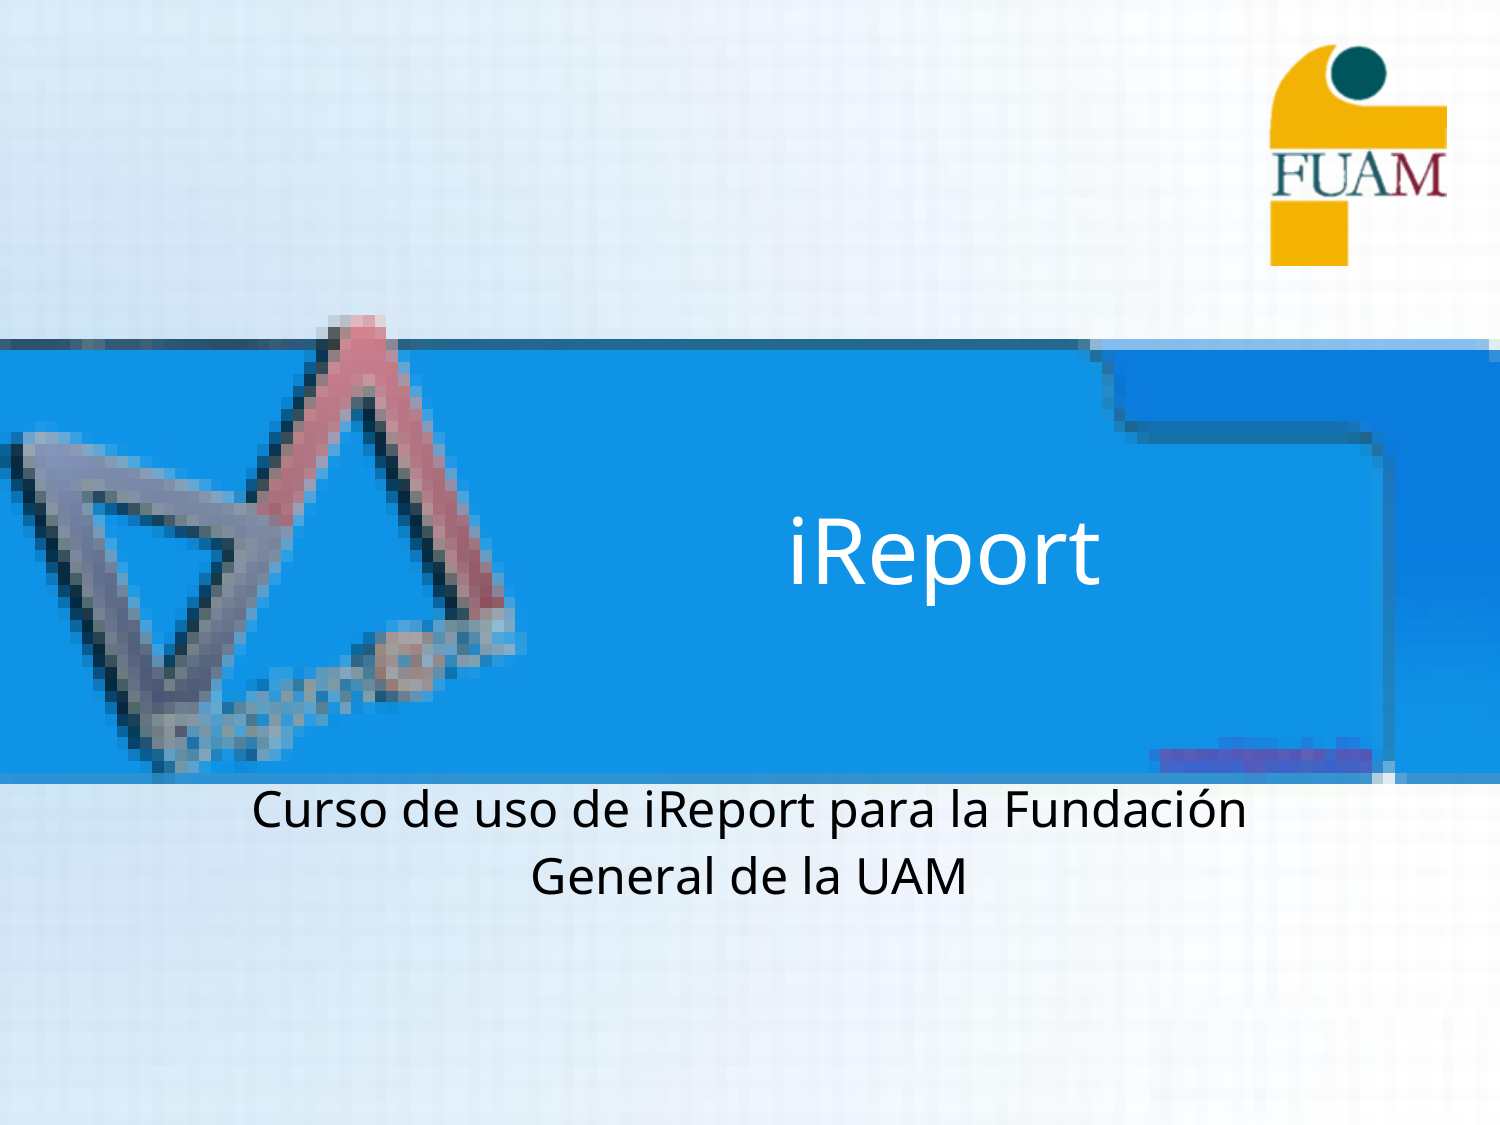

# iReport
Curso de uso de iReport para la Fundación General de la UAM